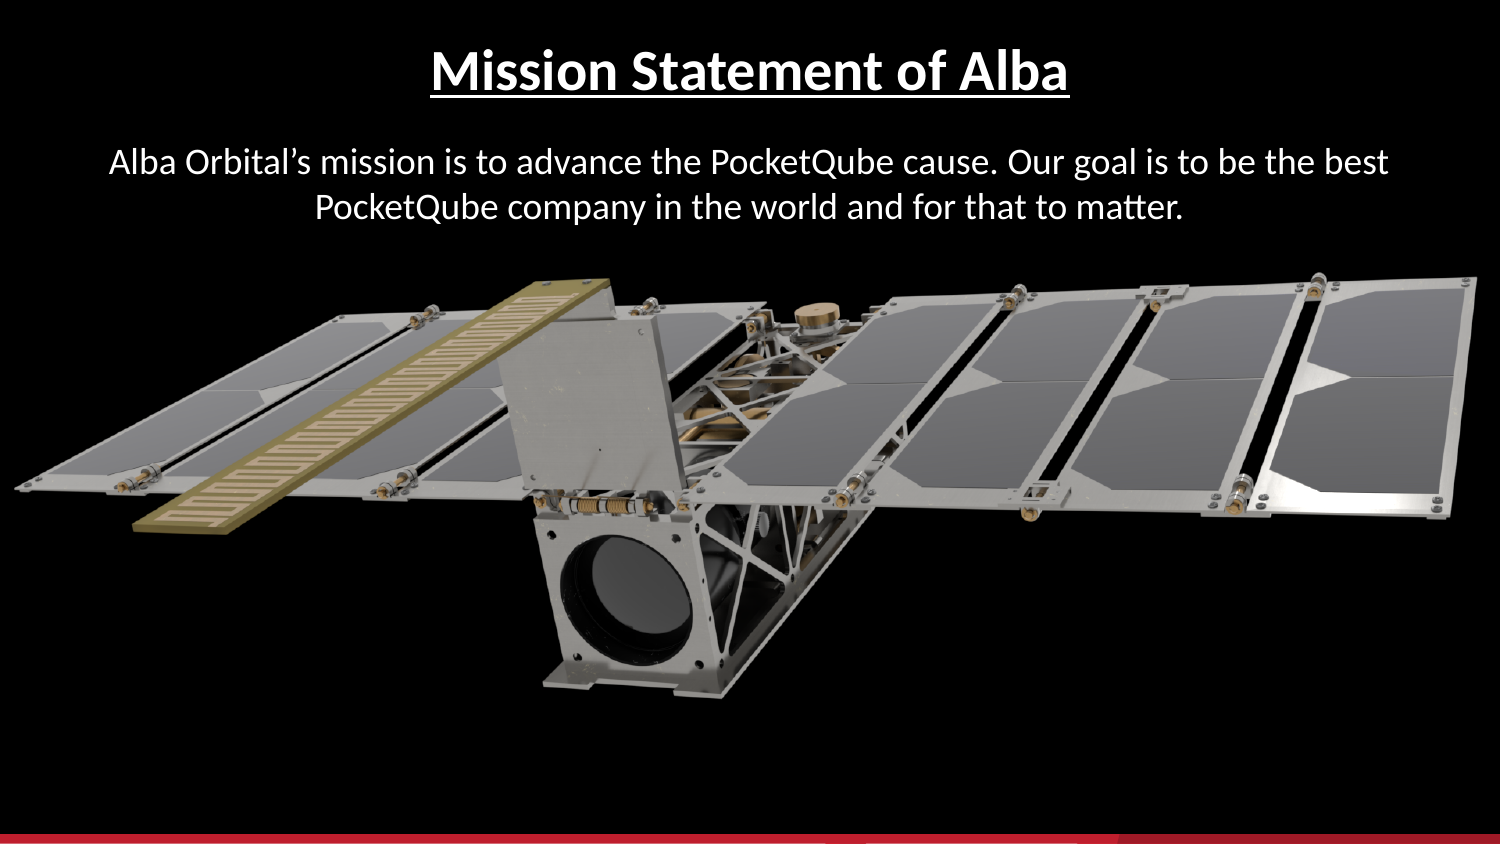

# Mission Statement of Alba
Alba Orbital’s mission is to advance the PocketQube cause. Our goal is to be the best PocketQube company in the world and for that to matter.